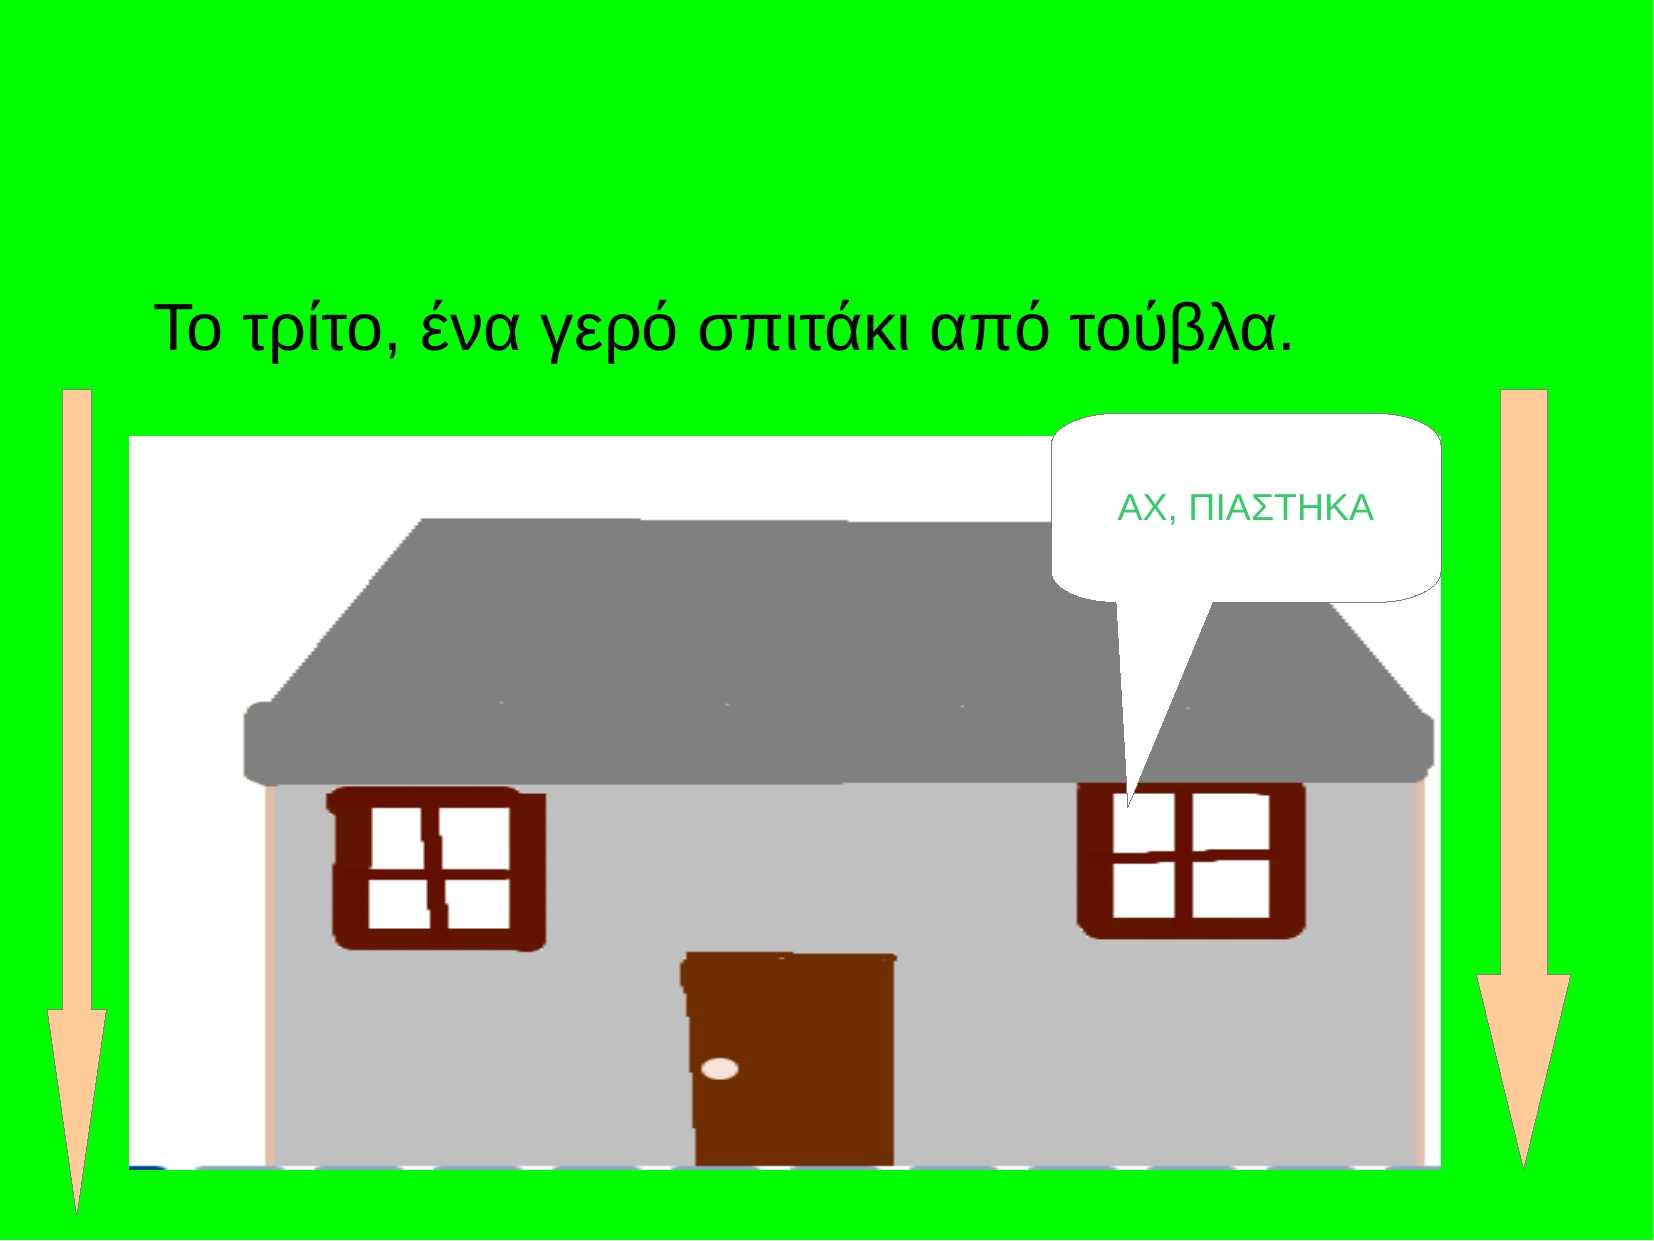

#
Το τρίτο, ένα γερό σπιτάκι από τούβλα.
ΑΧ, ΠΙΑΣΤΗΚΑ